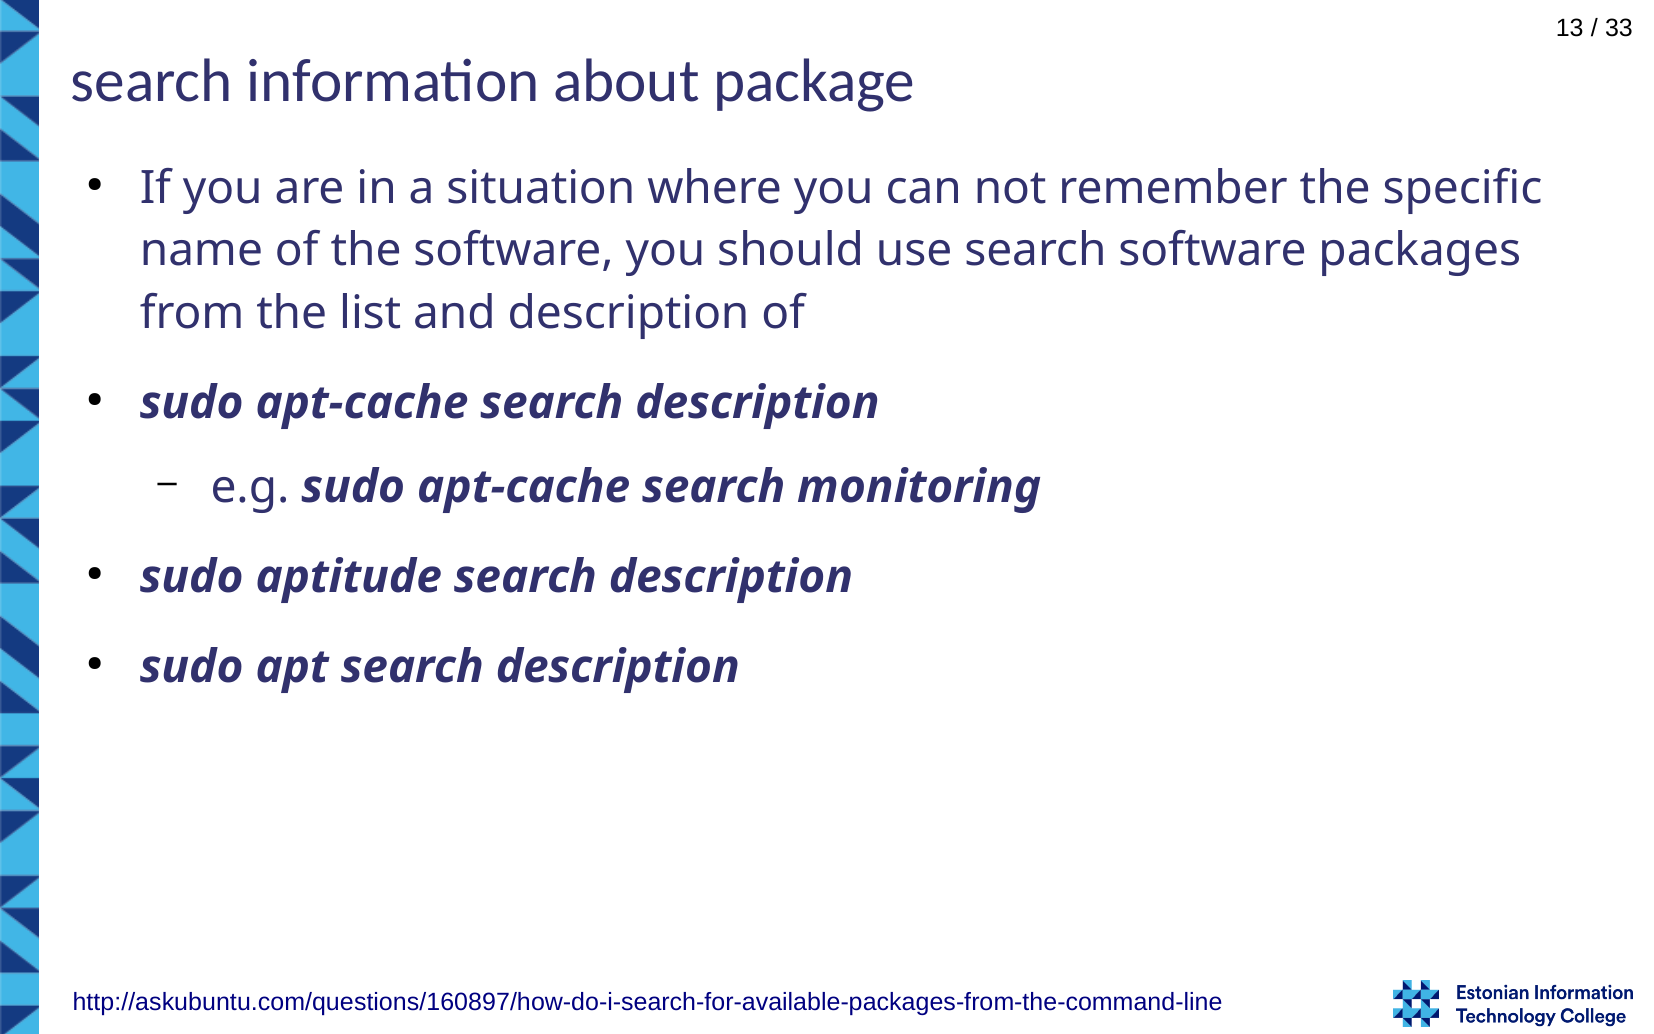

# search information about package
If you are in a situation where you can not remember the specific name of the software, you should use search software packages from the list and description of
sudo apt-cache search description
e.g. sudo apt-cache search monitoring
sudo aptitude search description
sudo apt search description
http://askubuntu.com/questions/160897/how-do-i-search-for-available-packages-from-the-command-line